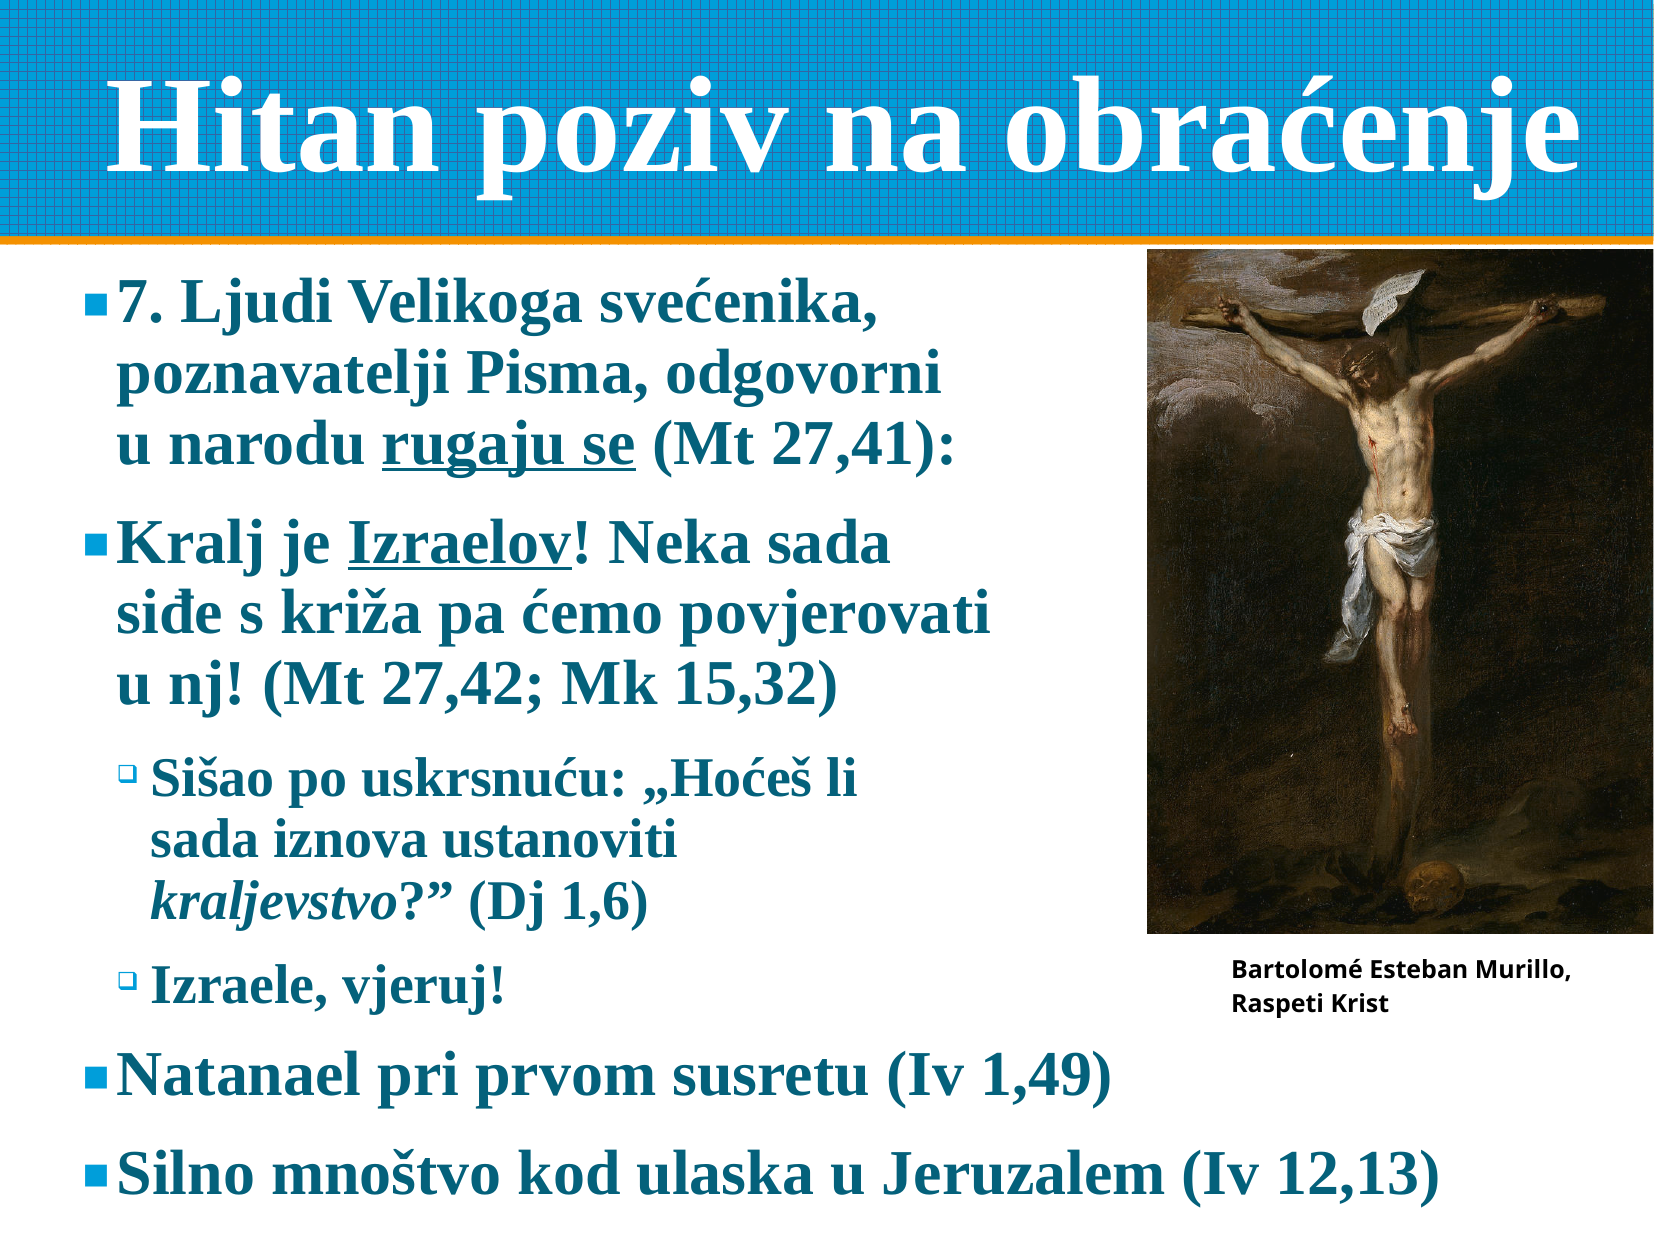

# Hitan poziv na obraćenje
7. Ljudi Velikoga svećenika,
poznavatelji Pisma, odgovorni
u narodu rugaju se (Mt 27,41):
Kralj je Izraelov! Neka sada
siđe s križa pa ćemo povjerovati
u nj! (Mt 27,42; Mk 15,32)
Sišao po uskrsnuću: „Hoćeš li
sada iznova ustanoviti
kraljevstvo?” (Dj 1,6)
Izraele, vjeruj!
Natanael pri prvom susretu (Iv 1,49)
Silno mnoštvo kod ulaska u Jeruzalem (Iv 12,13)
Bartolomé Esteban Murillo, Raspeti Krist